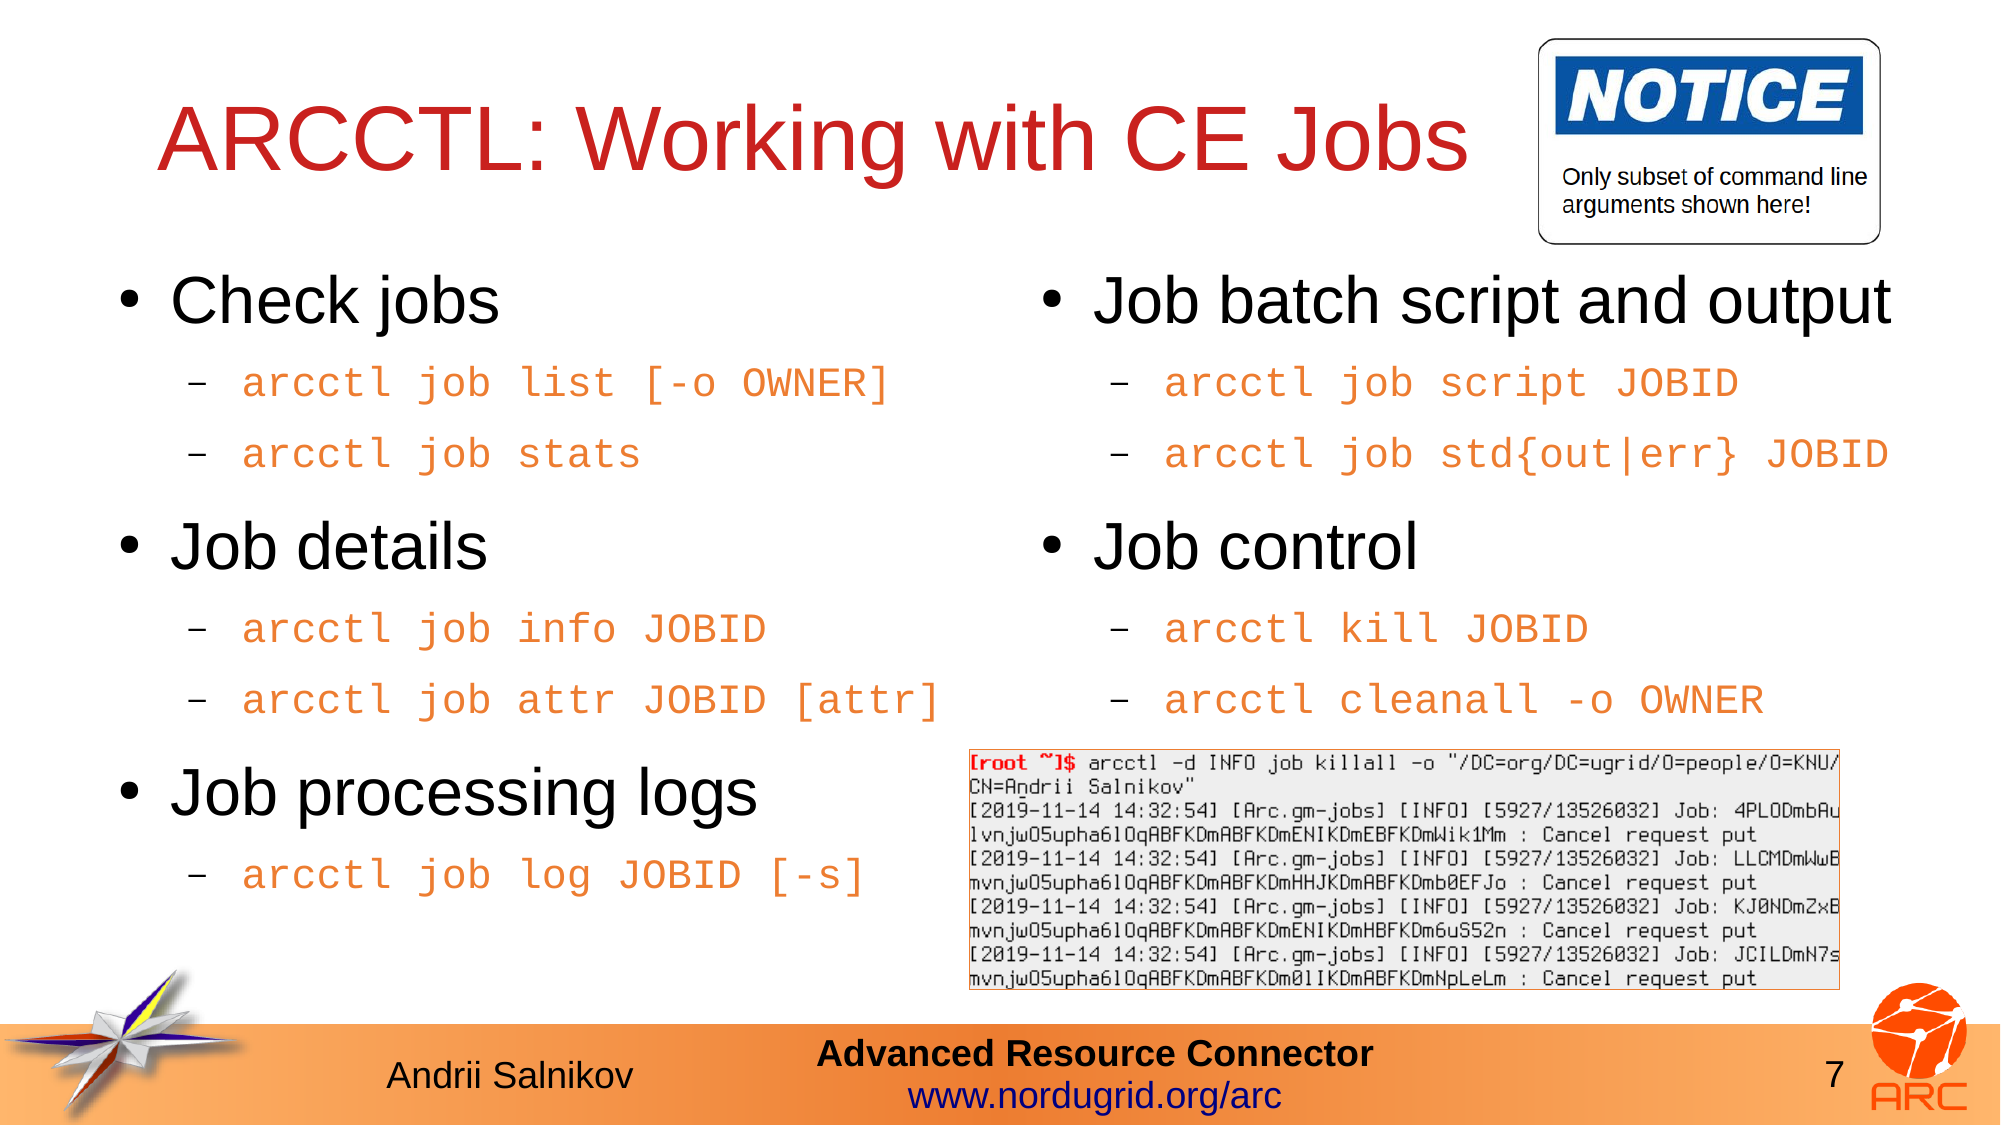

# ARCCTL: Working with CE Jobs
Check jobs
arcctl job list [-o OWNER]
arcctl job stats
Job details
arcctl job info JOBID
arcctl job attr JOBID [attr]
Job processing logs
arcctl job log JOBID [-s]
Job batch script and output
arcctl job script JOBID
arcctl job std{out|err} JOBID
Job control
arcctl kill JOBID
arcctl cleanall -o OWNER
Andrii Salnikov
7